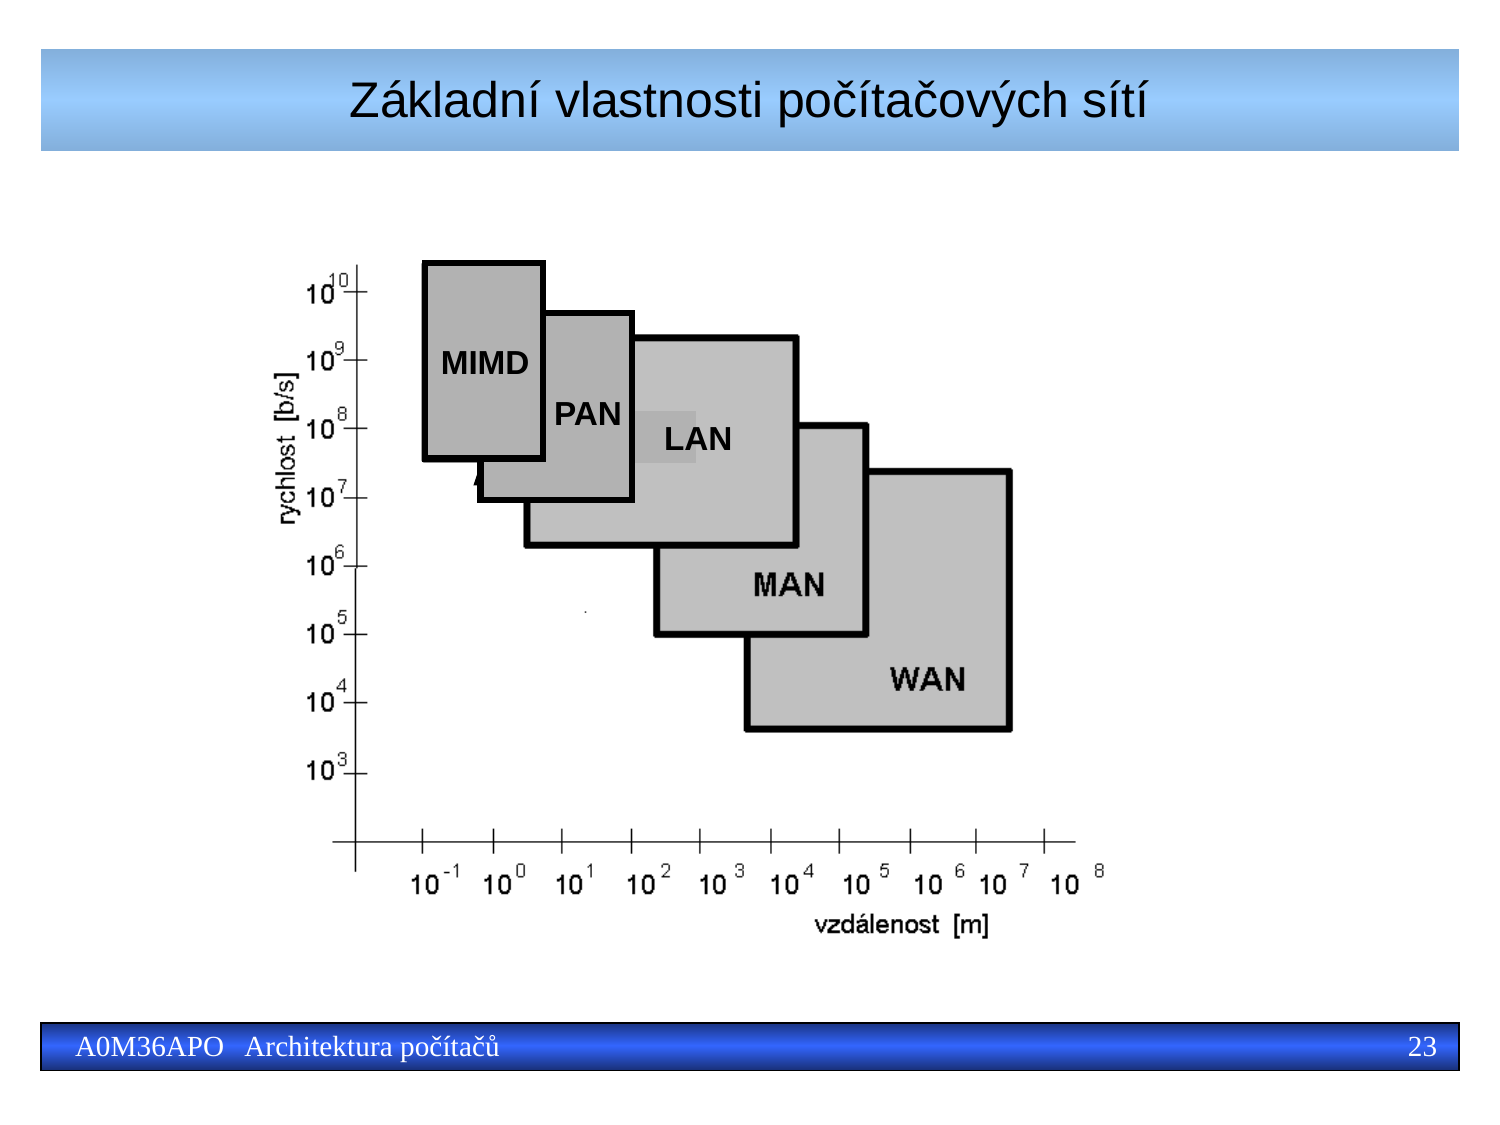

# Základní vlastnosti počítačových sítí
MIMD
PAN
LAN
A0M36APO Architektura počítačů
23